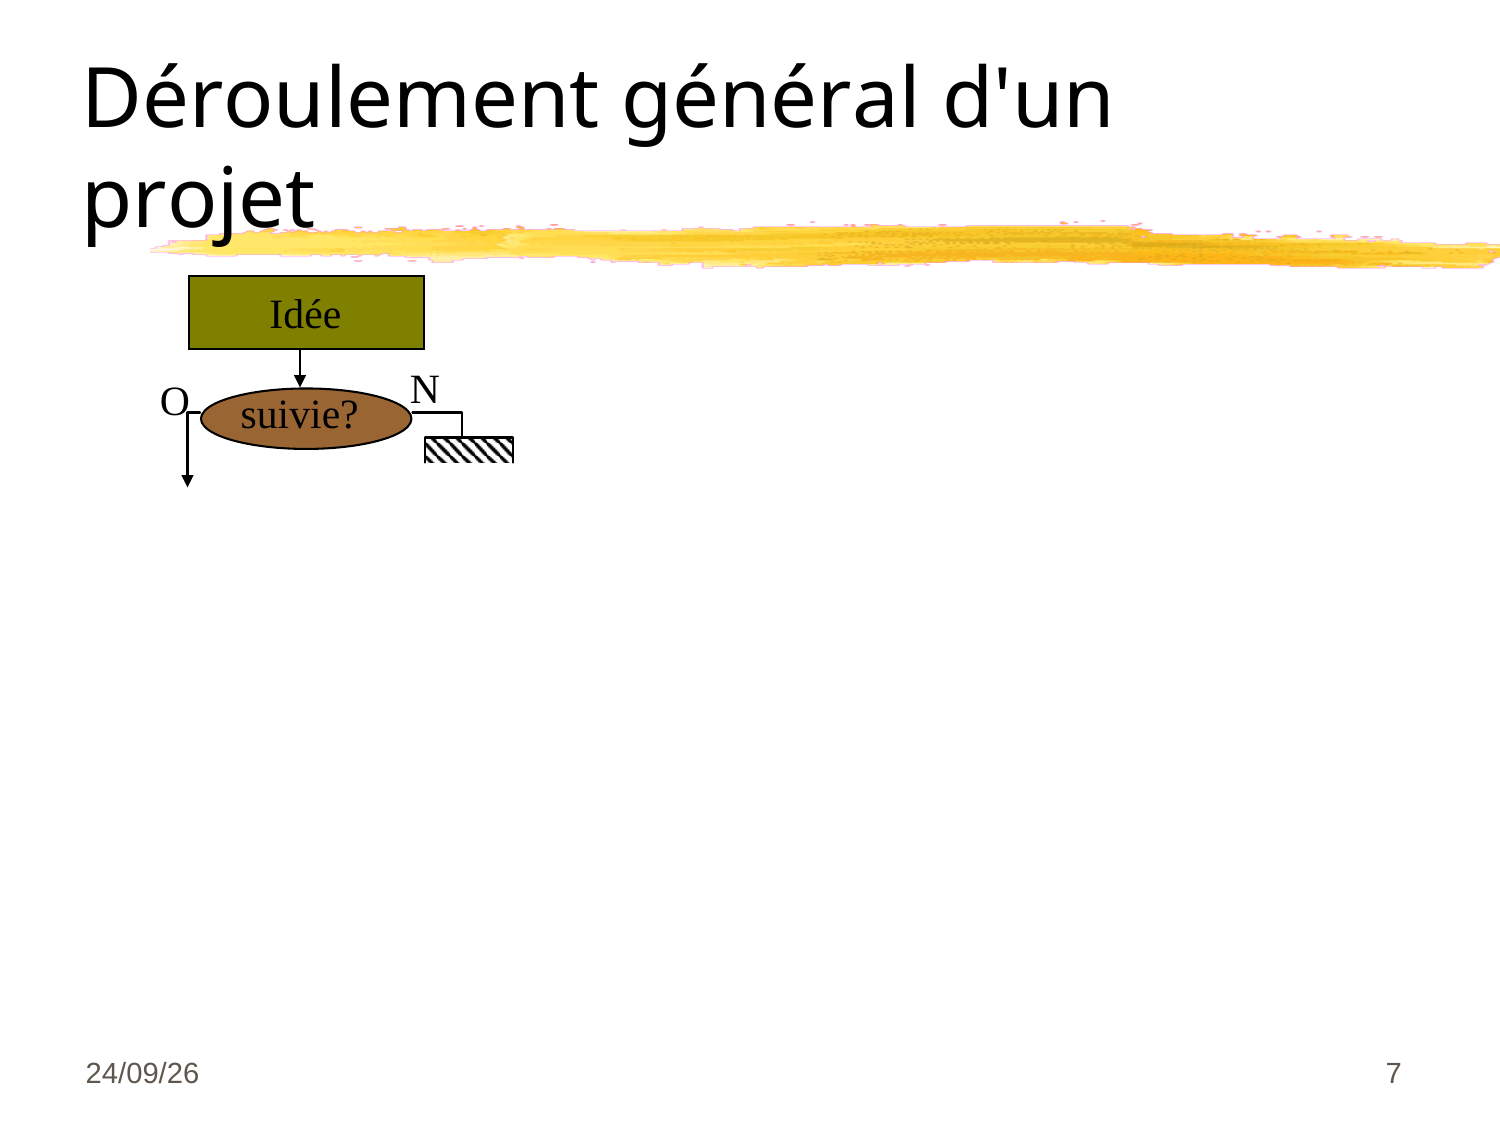

# Déroulement général d'un projet
Idée
N
O
suivie?
6